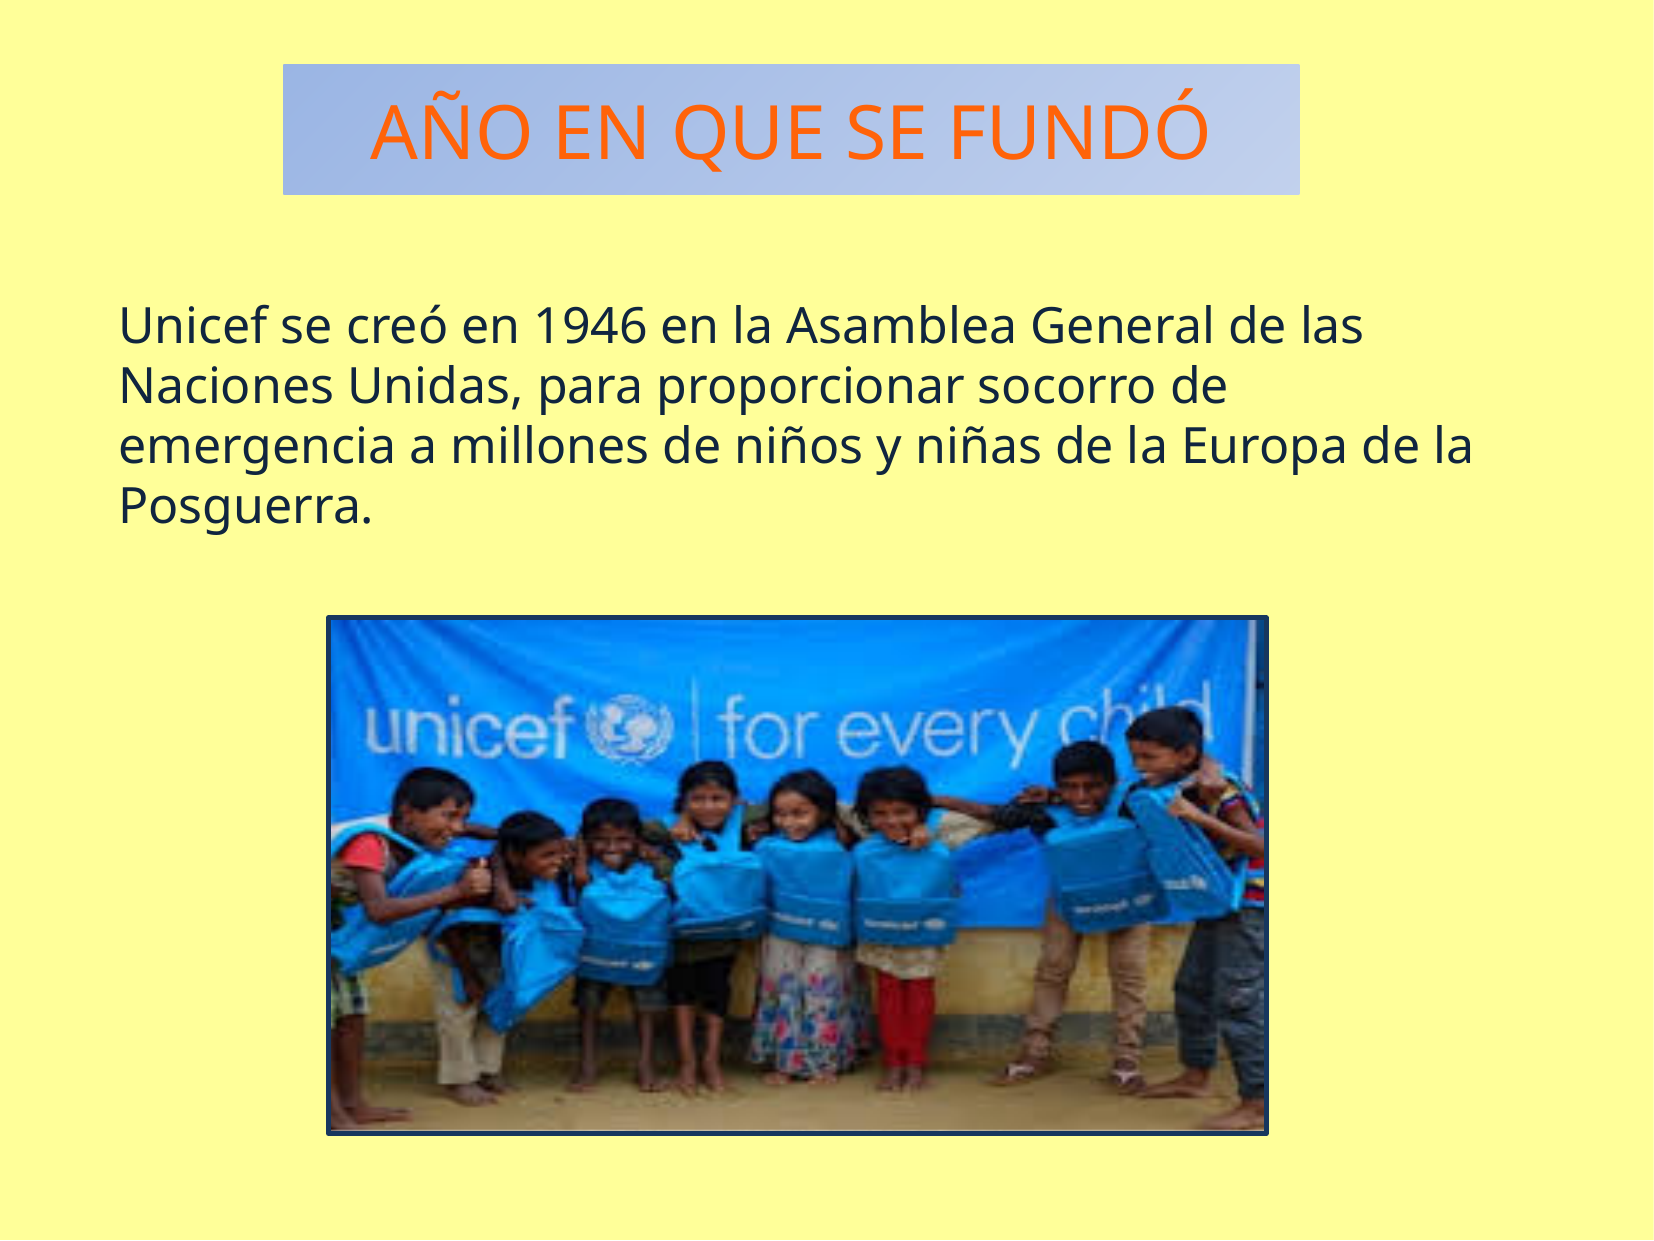

# AÑO EN QUE SE FUNDÓ
Unicef se creó en 1946 en la Asamblea General de las Naciones Unidas, para proporcionar socorro de emergencia a millones de niños y niñas de la Europa de la Posguerra.